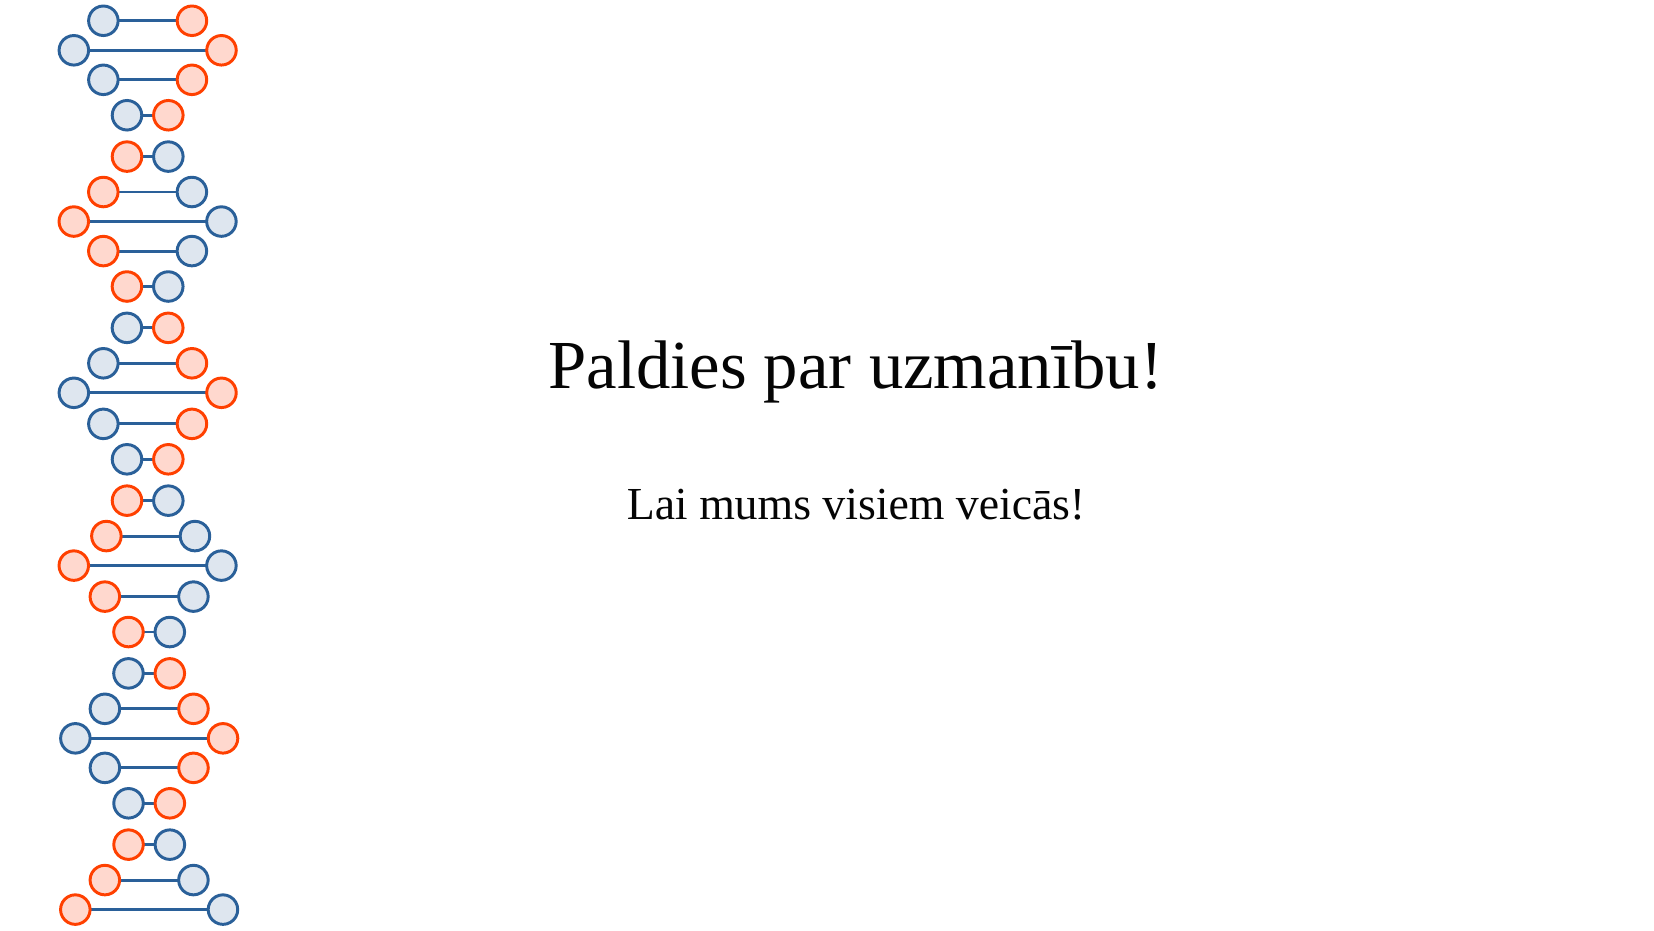

# Paldies par uzmanību! Lai mums visiem veicās!
6